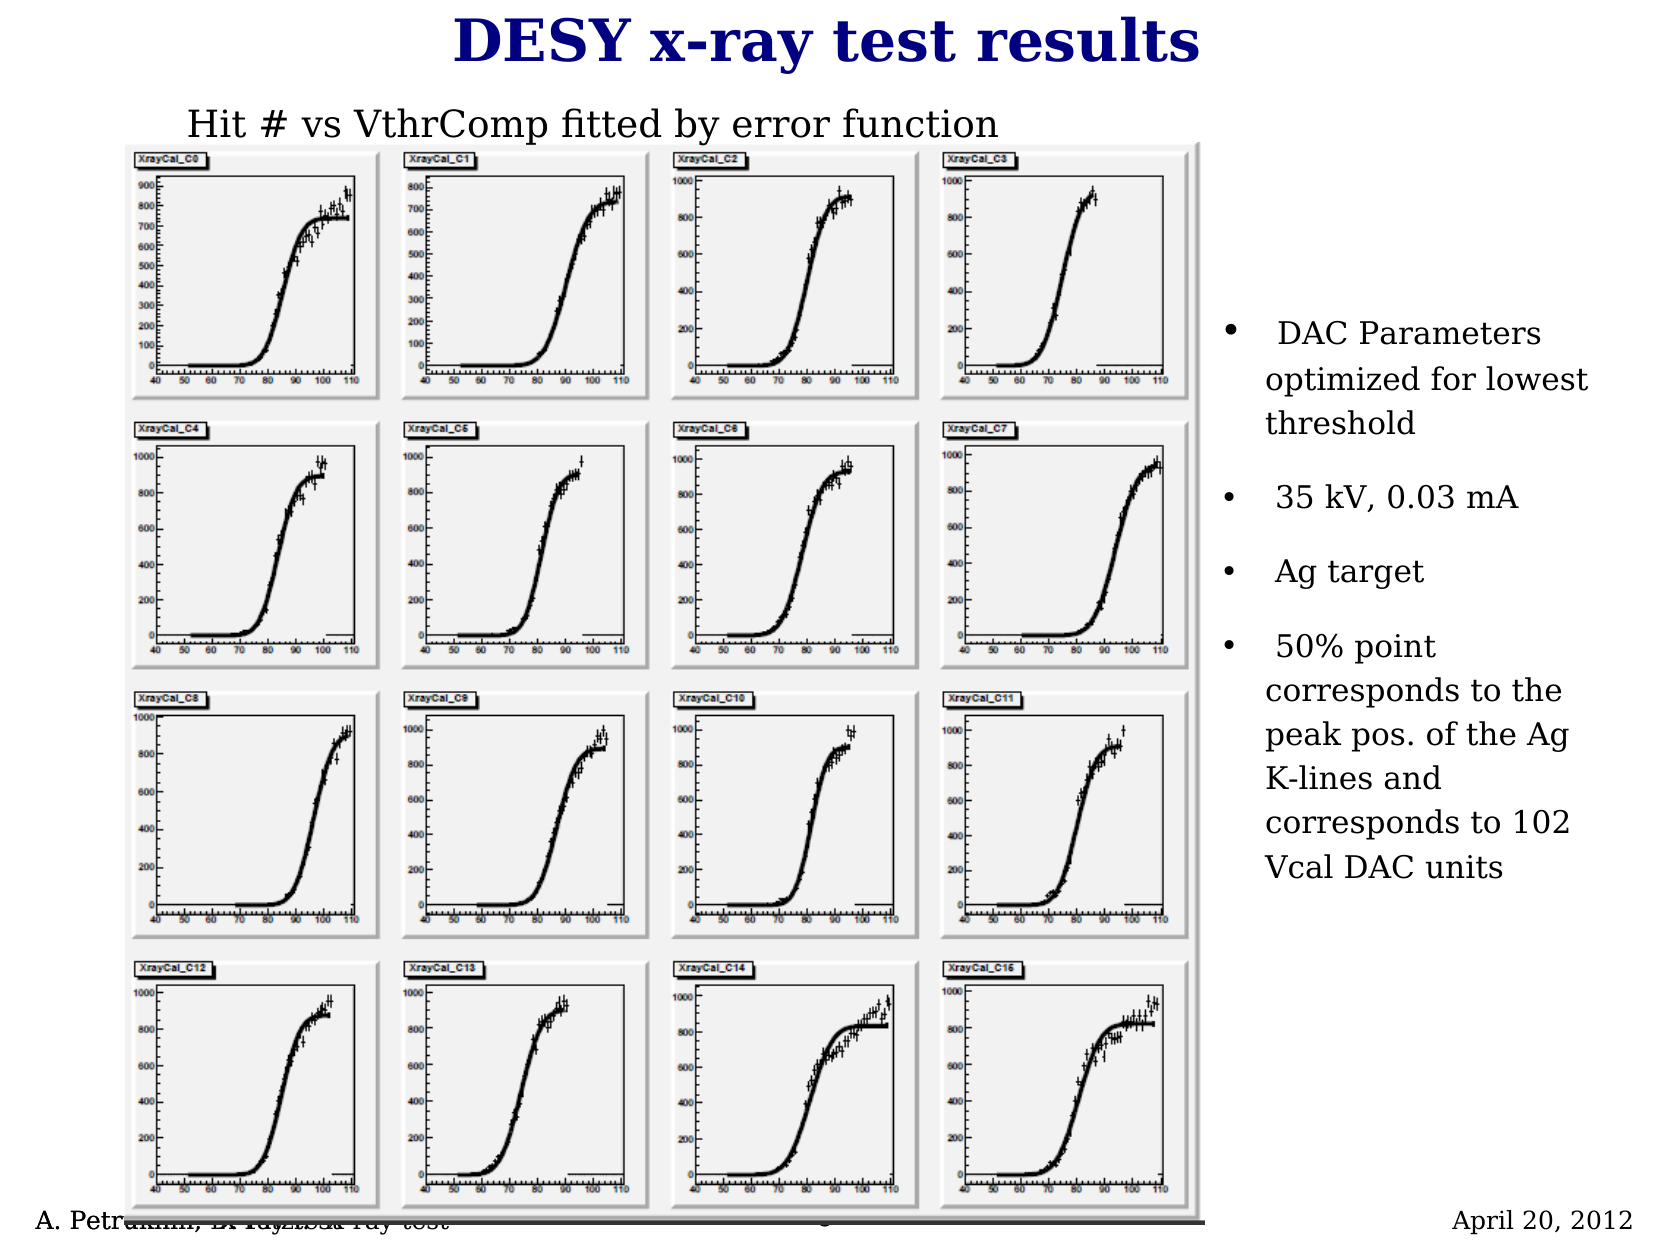

# DESY x-ray test results
Hit # vs VthrComp fitted by error function
 DAC Parameters optimized for lowest threshold
 35 kV, 0.03 mA
 Ag target
 50% point corresponds to the peak pos. of the Ag K-lines and corresponds to 102 Vcal DAC units
A. Petrukhin: X-ray test